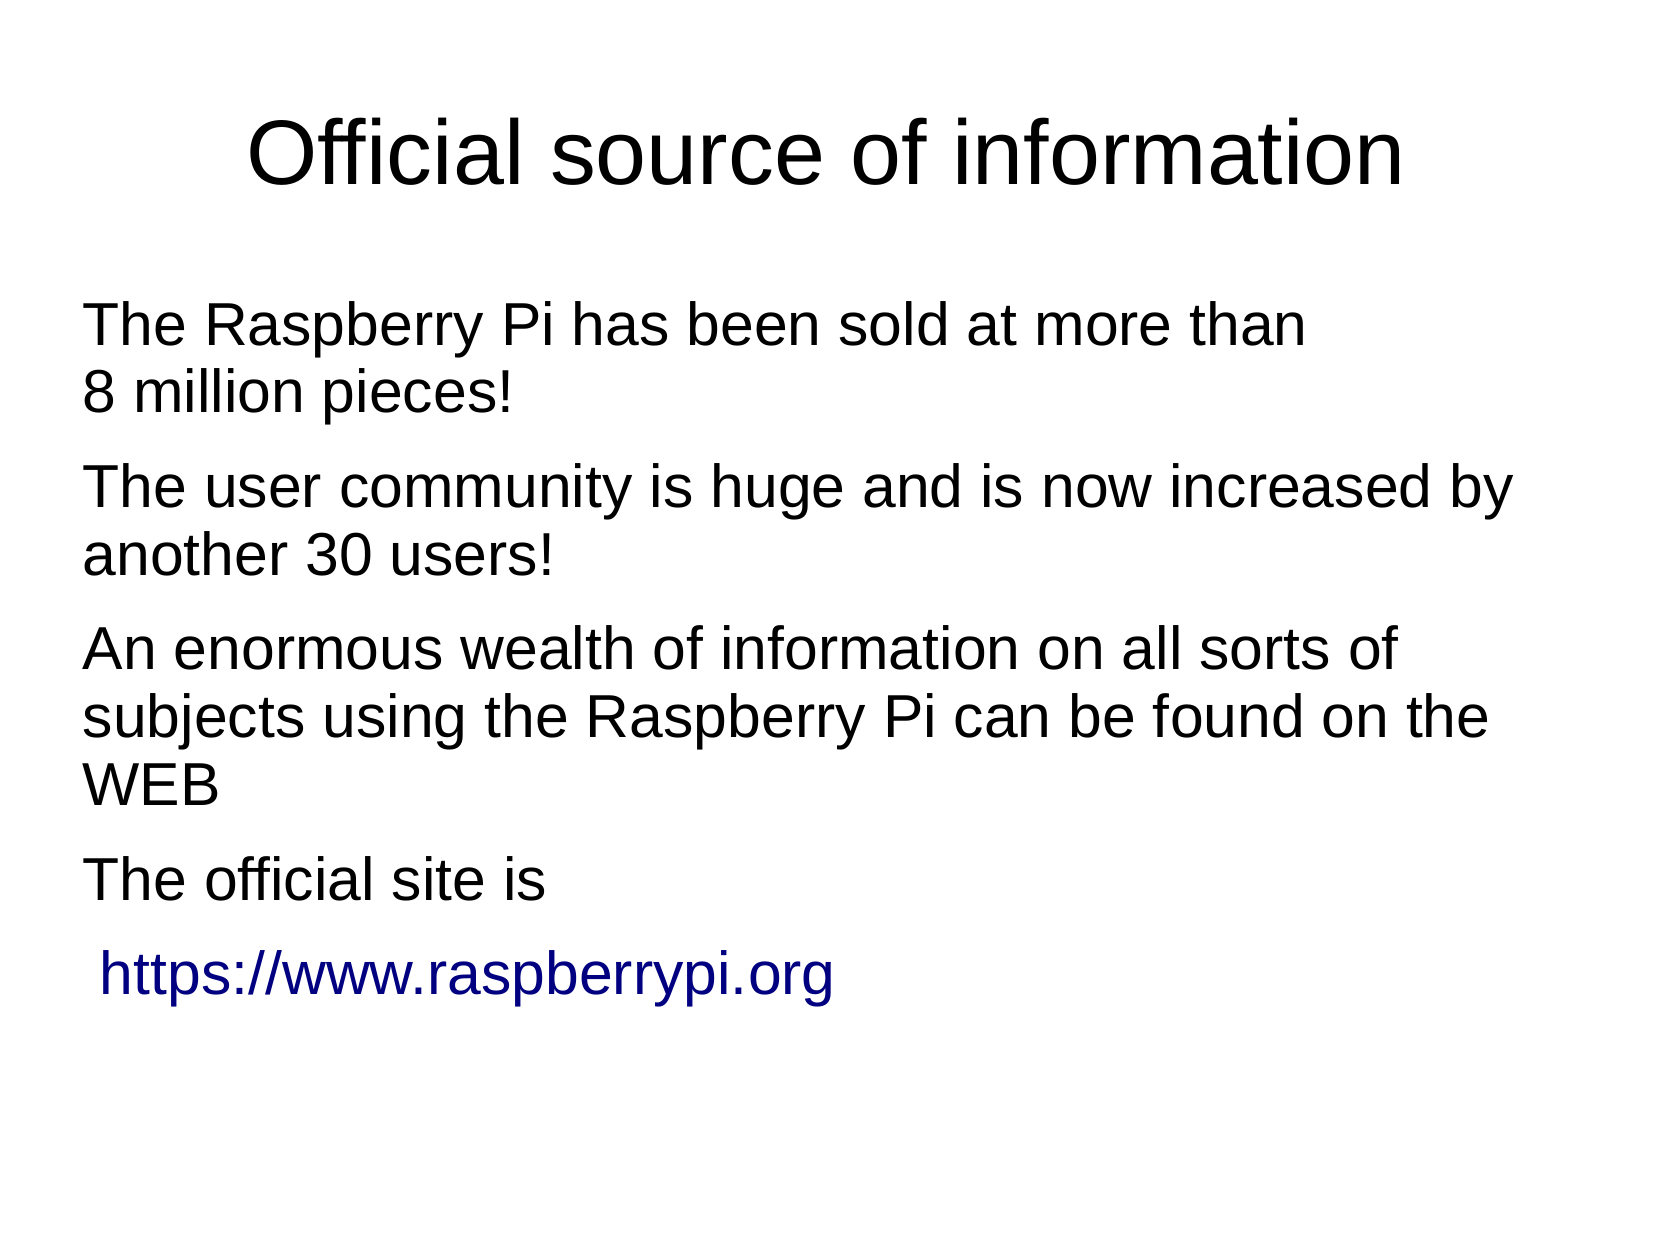

# Official source of information
The Raspberry Pi has been sold at more than
8 million pieces!
The user community is huge and is now increased by another 30 users!
An enormous wealth of information on all sorts of subjects using the Raspberry Pi can be found on the WEB
The official site is
 https://www.raspberrypi.org